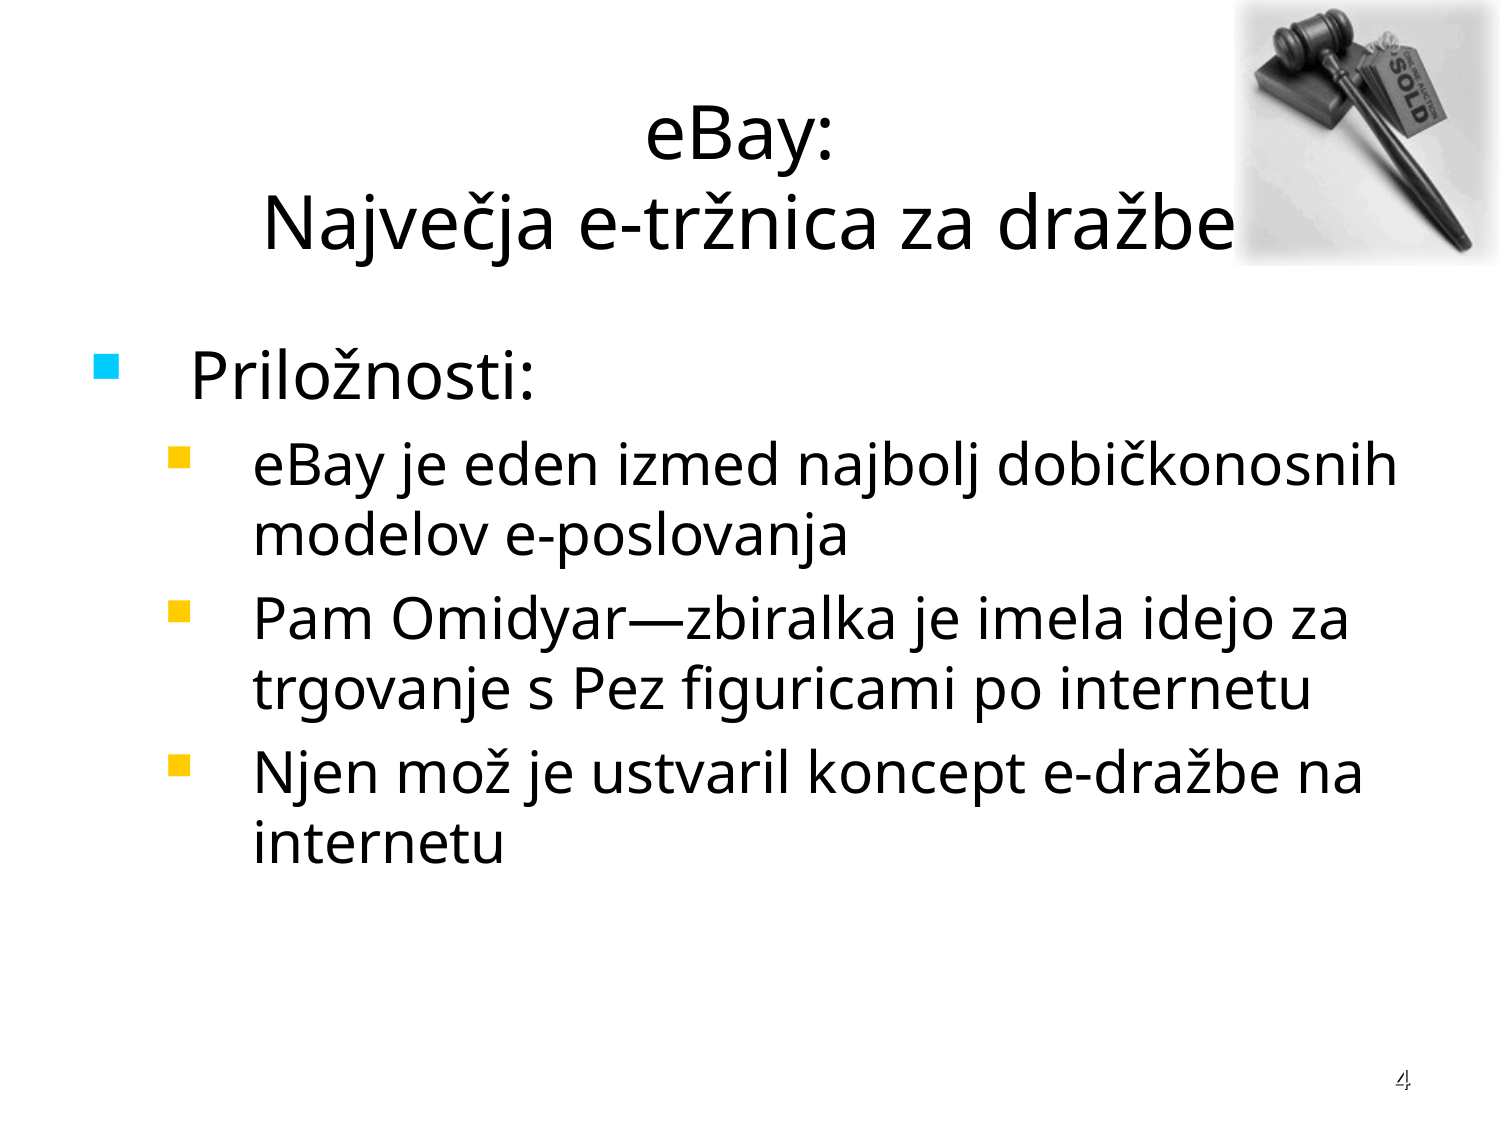

# eBay: Največja e-tržnica za dražbe
Priložnosti:
eBay je eden izmed najbolj dobičkonosnih modelov e-poslovanja
Pam Omidyar—zbiralka je imela idejo za trgovanje s Pez figuricami po internetu
Njen mož je ustvaril koncept e-dražbe na internetu